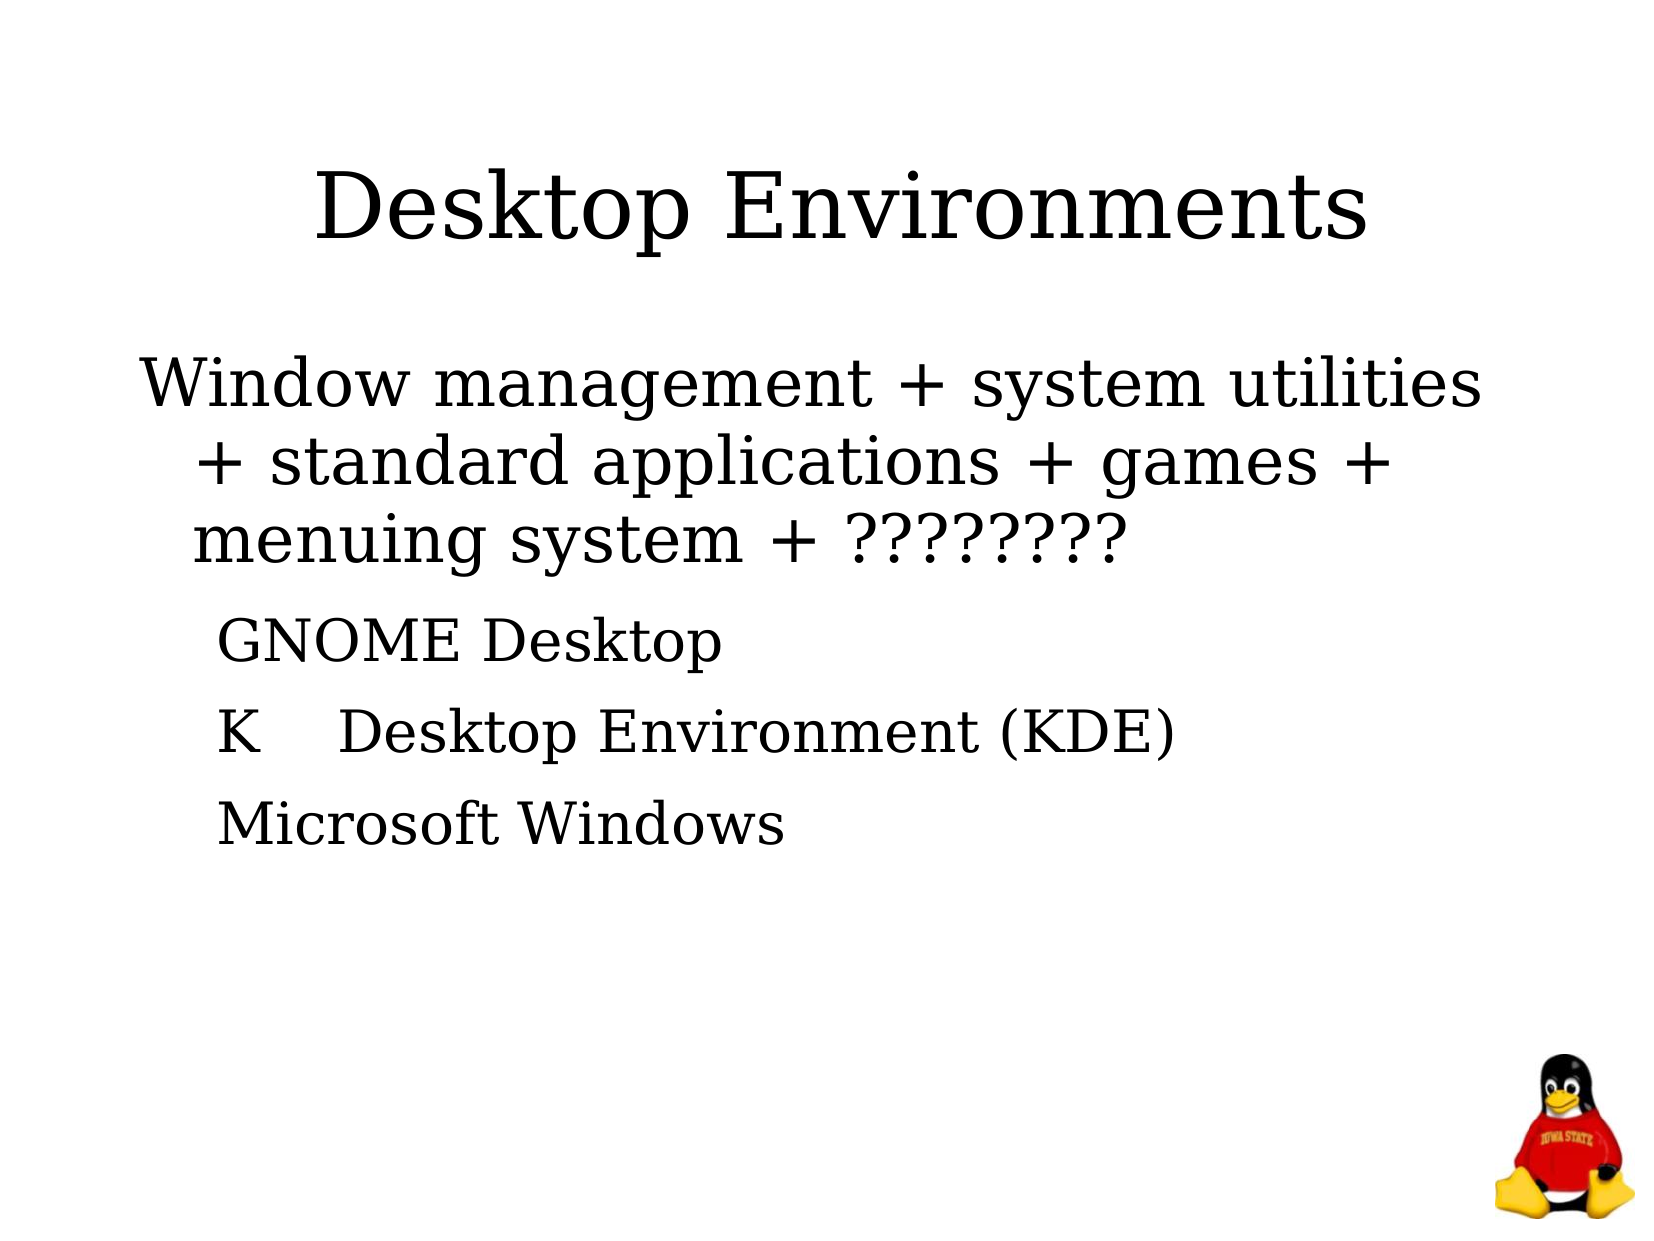

# Desktop Environments
Window management + system utilities + standard applications + games + menuing system + ????????
GNOME Desktop
K 	Desktop Environment (KDE)
Microsoft Windows